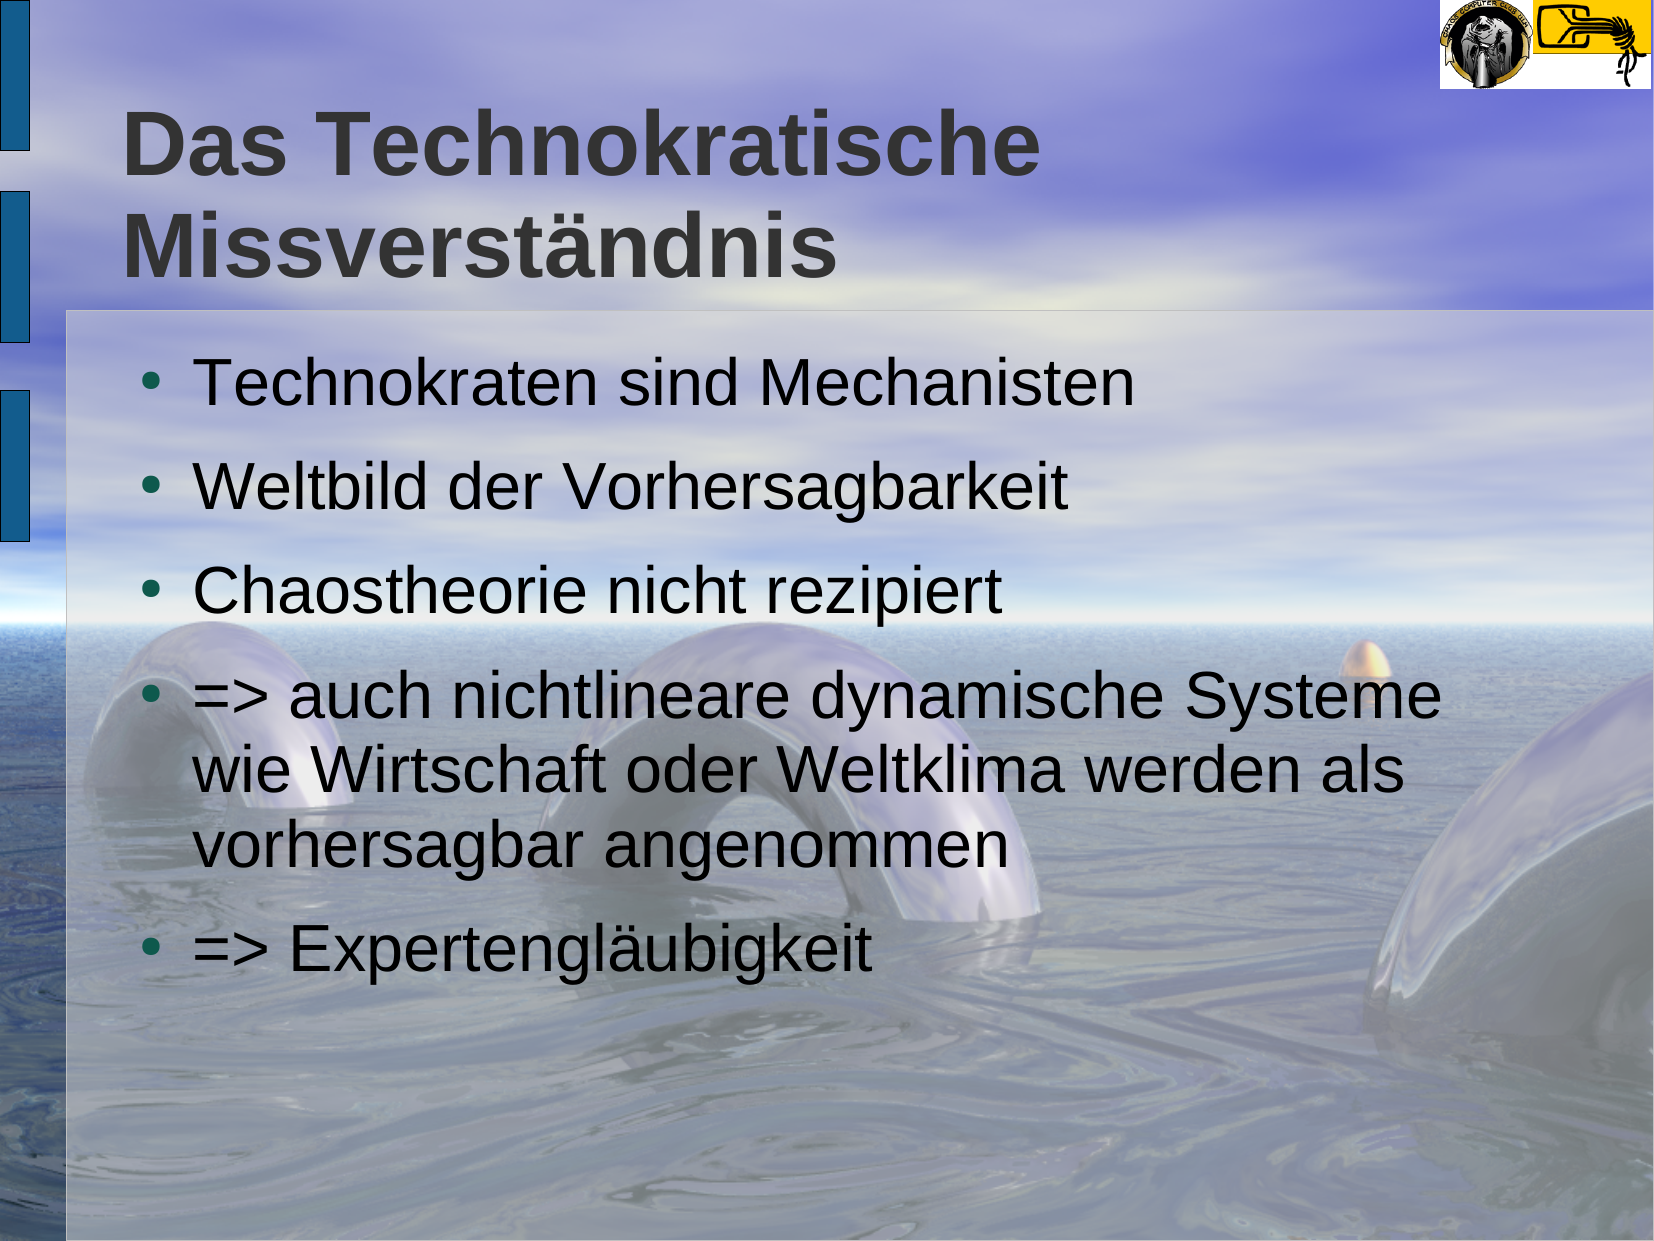

# Das Technokratische Missverständnis
Technokraten sind Mechanisten
Weltbild der Vorhersagbarkeit
Chaostheorie nicht rezipiert
=> auch nichtlineare dynamische Systeme wie Wirtschaft oder Weltklima werden als vorhersagbar angenommen
=> Expertengläubigkeit